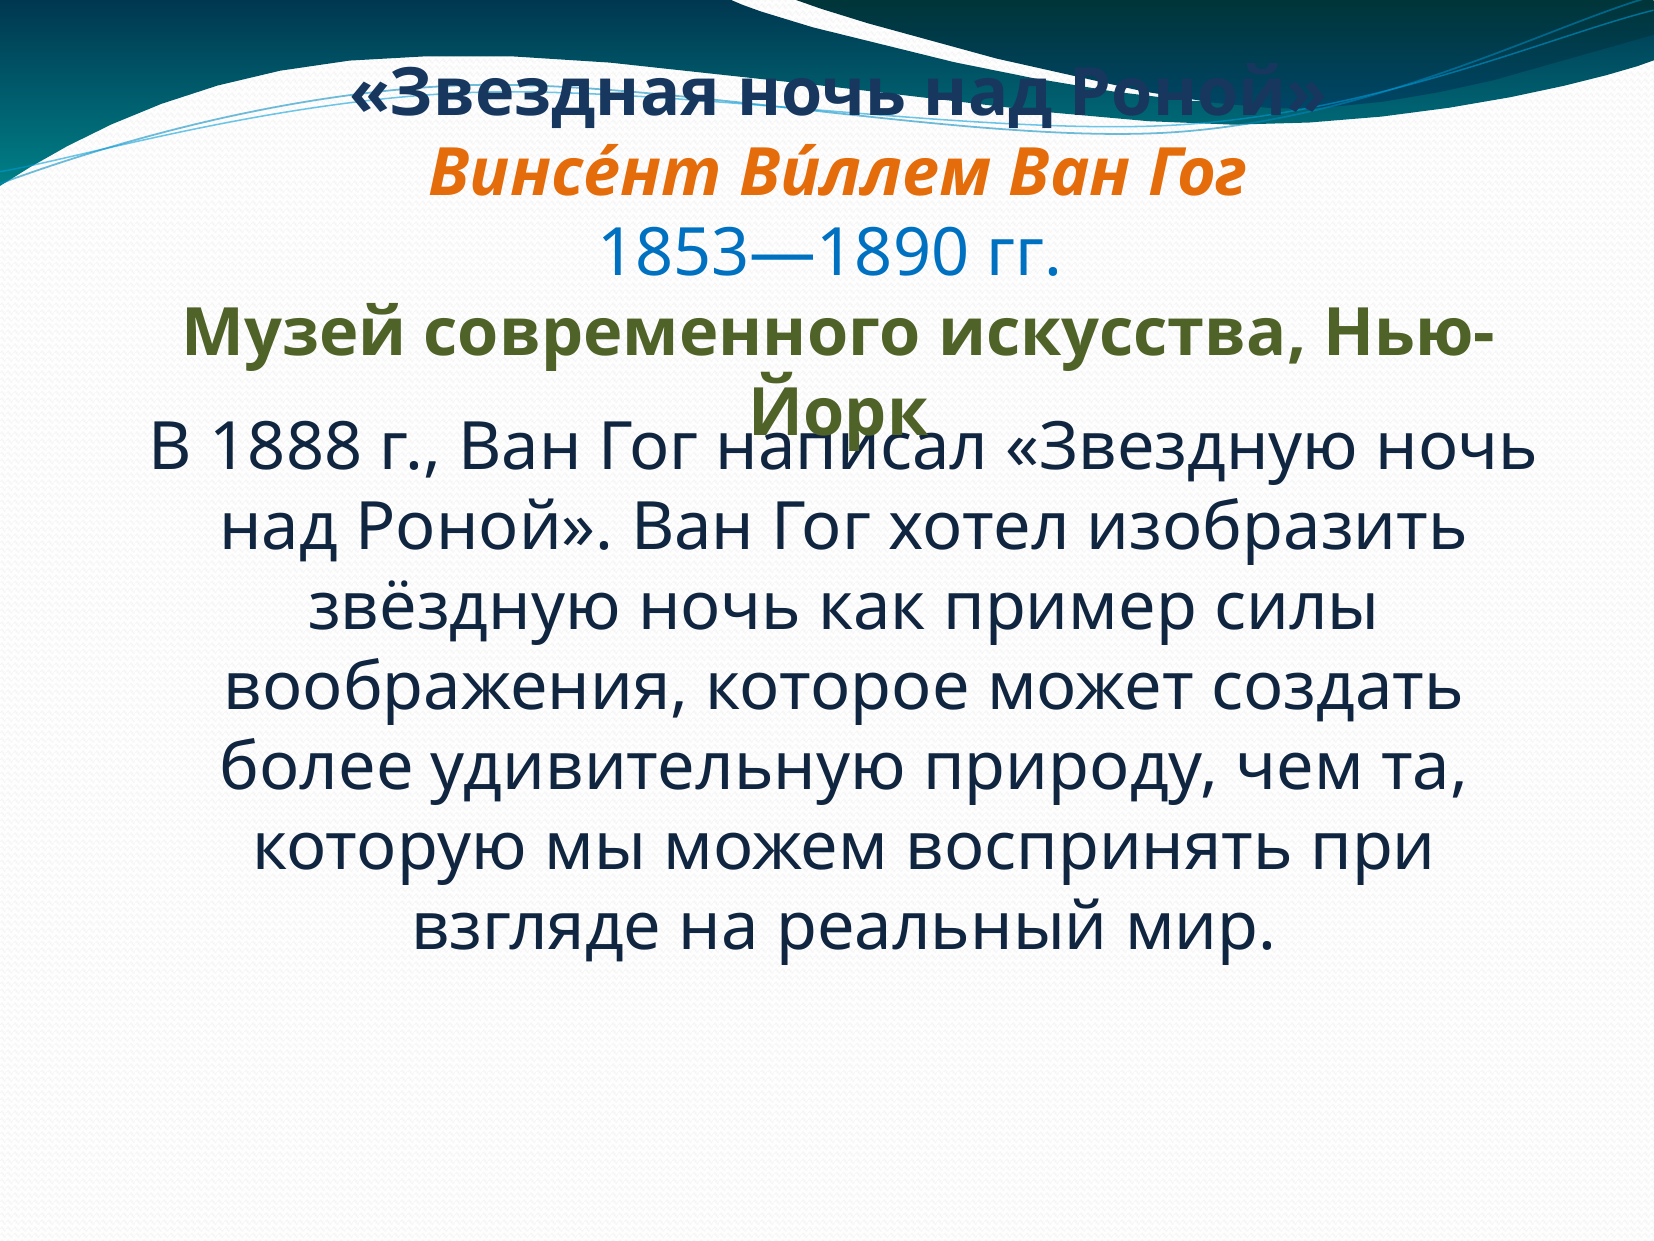

«Звездная ночь над Роной»
Винсе́нт Ви́ллем Ван Гог
1853—1890 гг.
Музей современного искусства, Нью-Йорк
В 1888 г., Ван Гог написал «Звездную ночь над Роной». Ван Гог хотел изобразить звёздную ночь как пример силы воображения, которое может создать более удивительную природу, чем та, которую мы можем воспринять при взгляде на реальный мир.